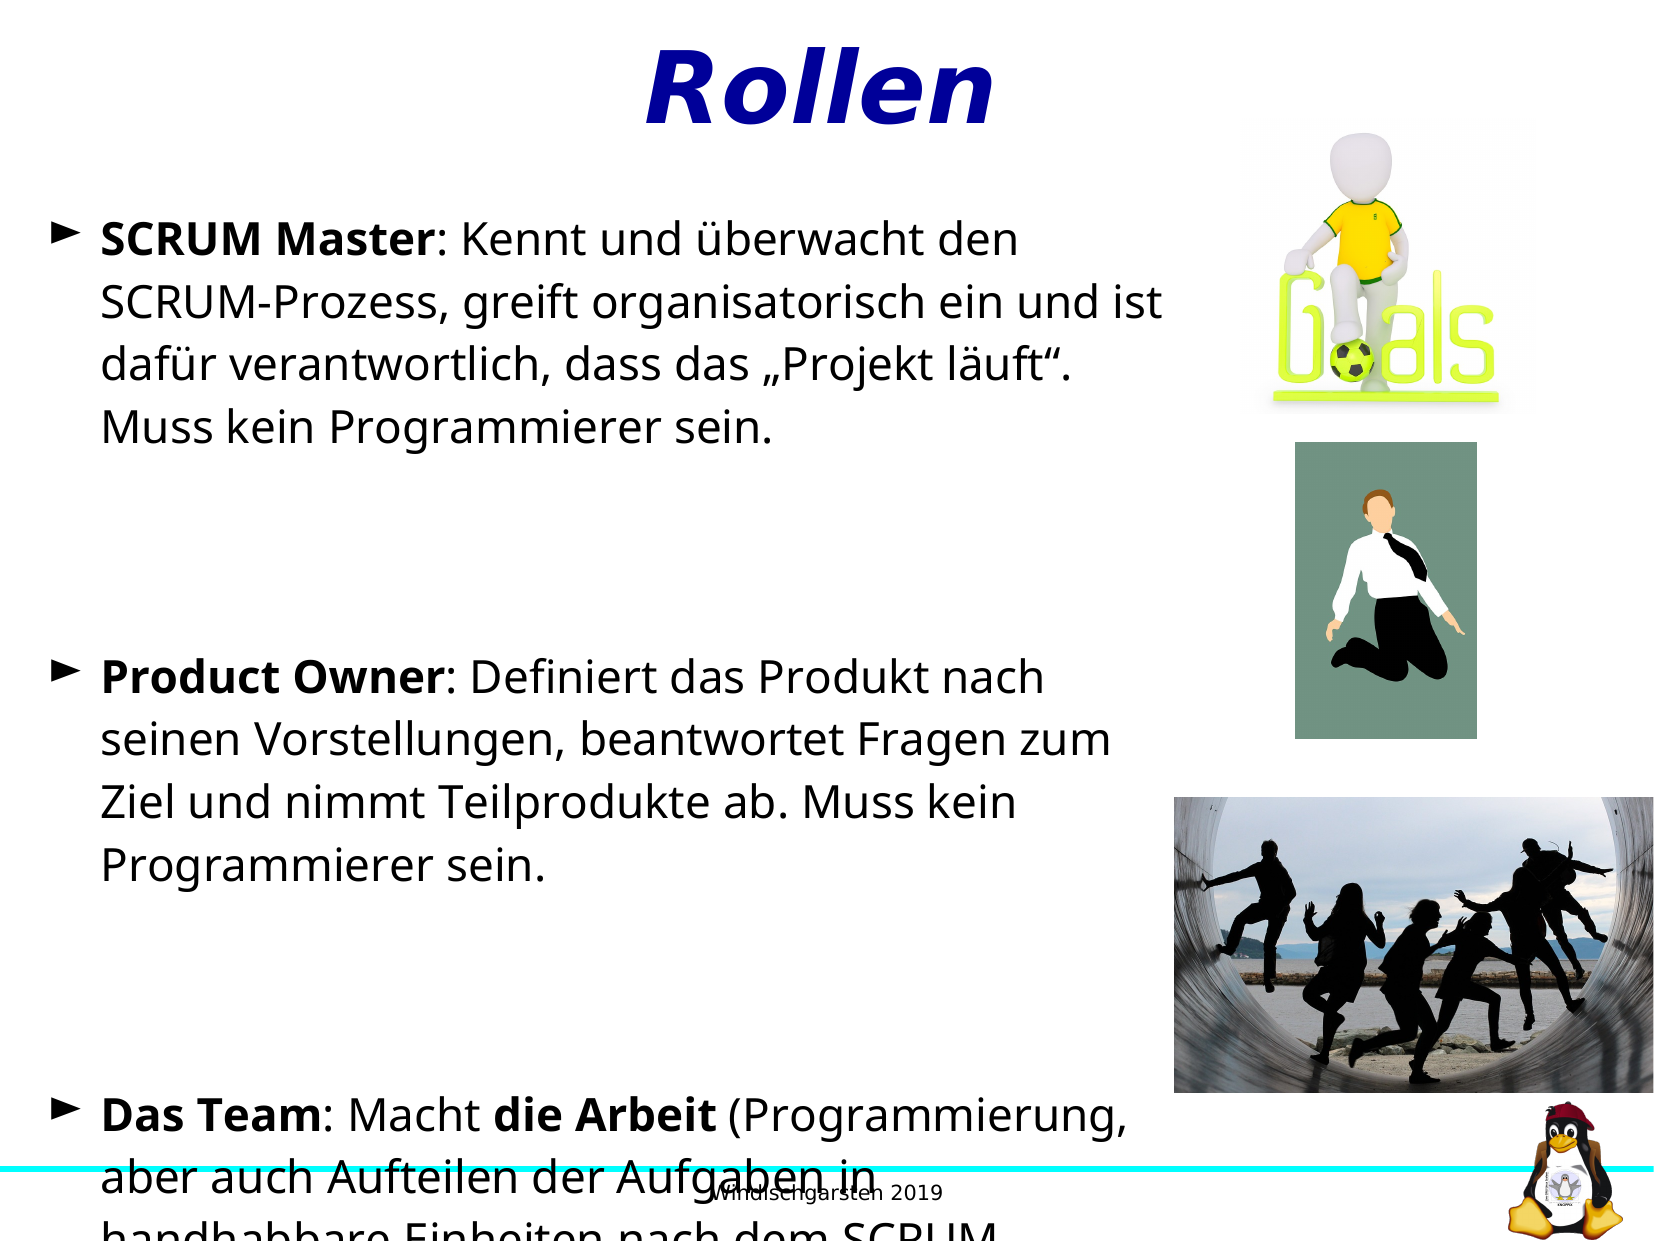

# Rollen
SCRUM Master: Kennt und überwacht den SCRUM-Prozess, greift organisatorisch ein und ist dafür verantwortlich, dass das „Projekt läuft“. Muss kein Programmierer sein.
Product Owner: Definiert das Produkt nach seinen Vorstellungen, beantwortet Fragen zum Ziel und nimmt Teilprodukte ab. Muss kein Programmierer sein.
Das Team: Macht die Arbeit (Programmierung, aber auch Aufteilen der Aufgaben in handhabbare Einheiten nach dem SCRUM-Prozess, s. Sprint Planung), gibt regelmäßig kurze Statusberichte („Daily SCRUM“), oft SCRUM-Board / Tafel als Hilfsmittel, um die Übersicht über die Aufgaben und deren Status zu behalten.